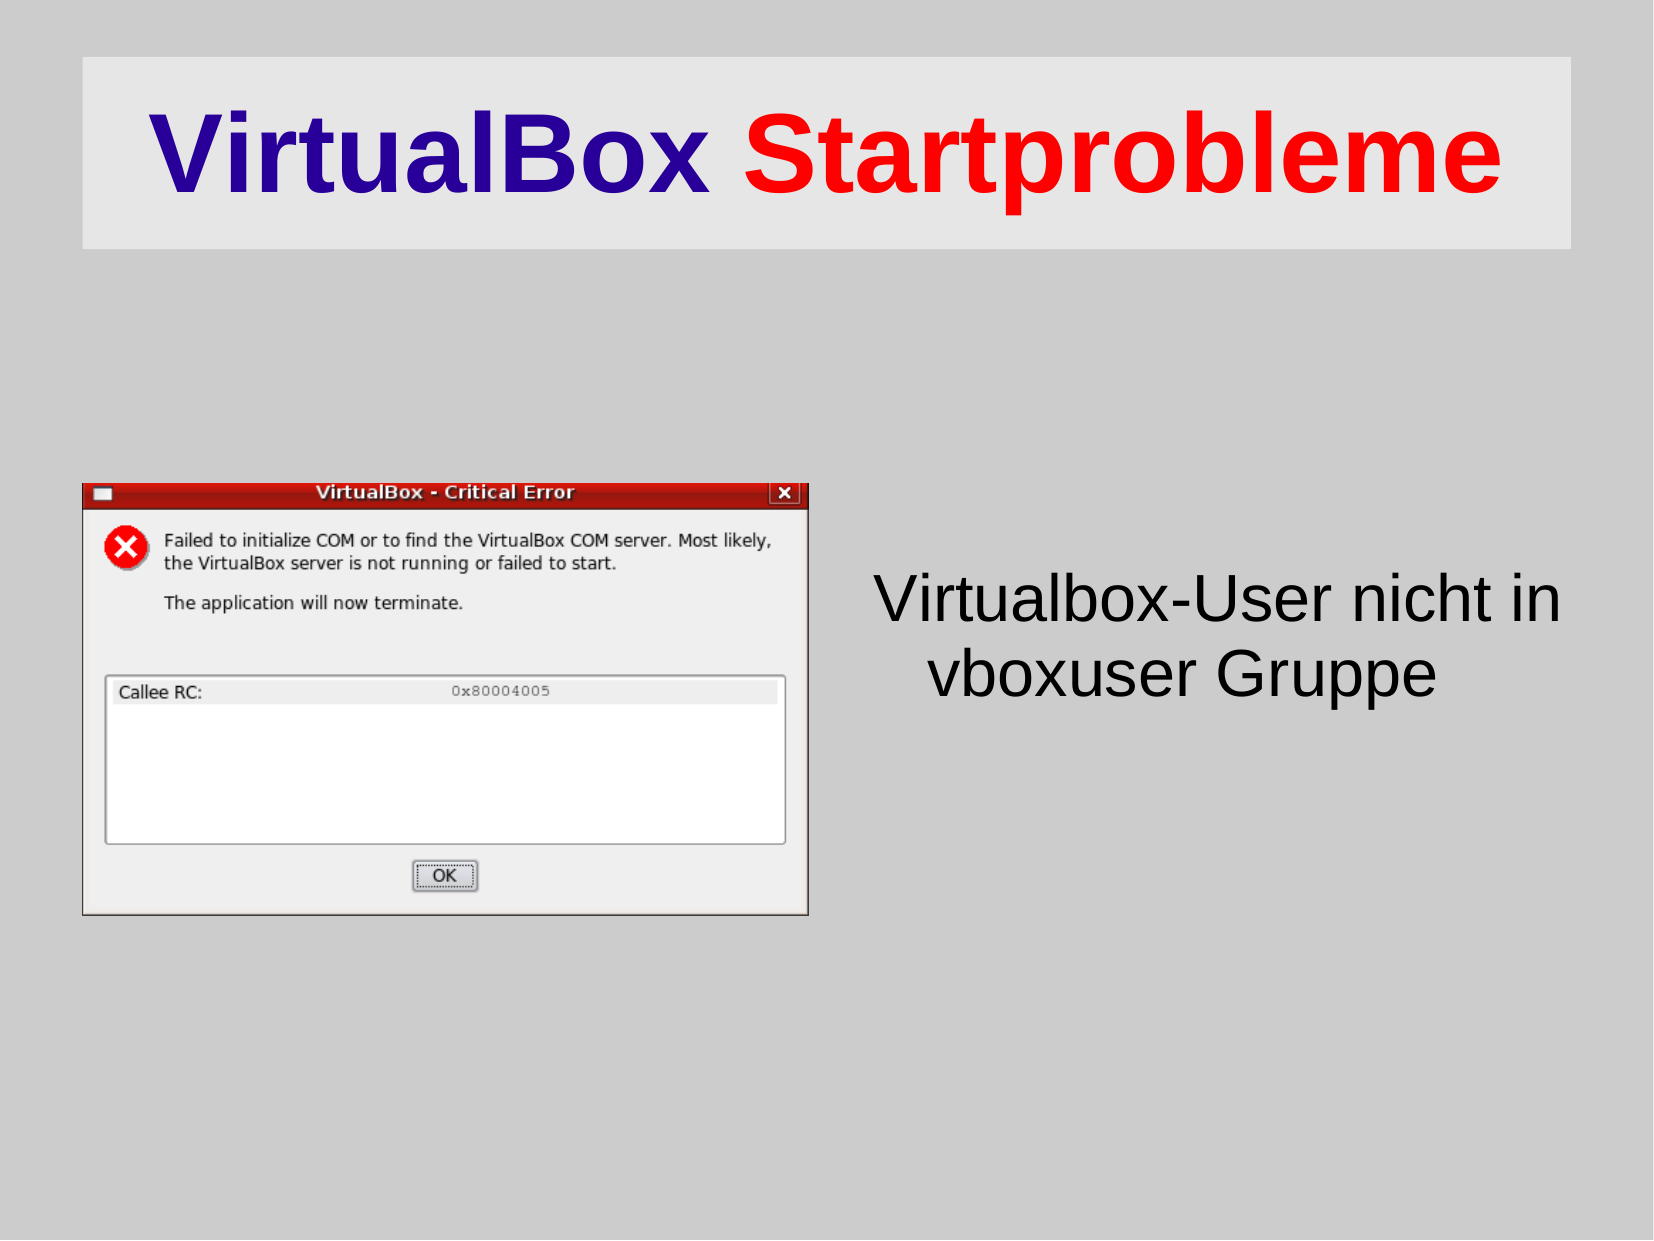

# VirtualBox Startprobleme
Virtualbox-User nicht in vboxuser Gruppe